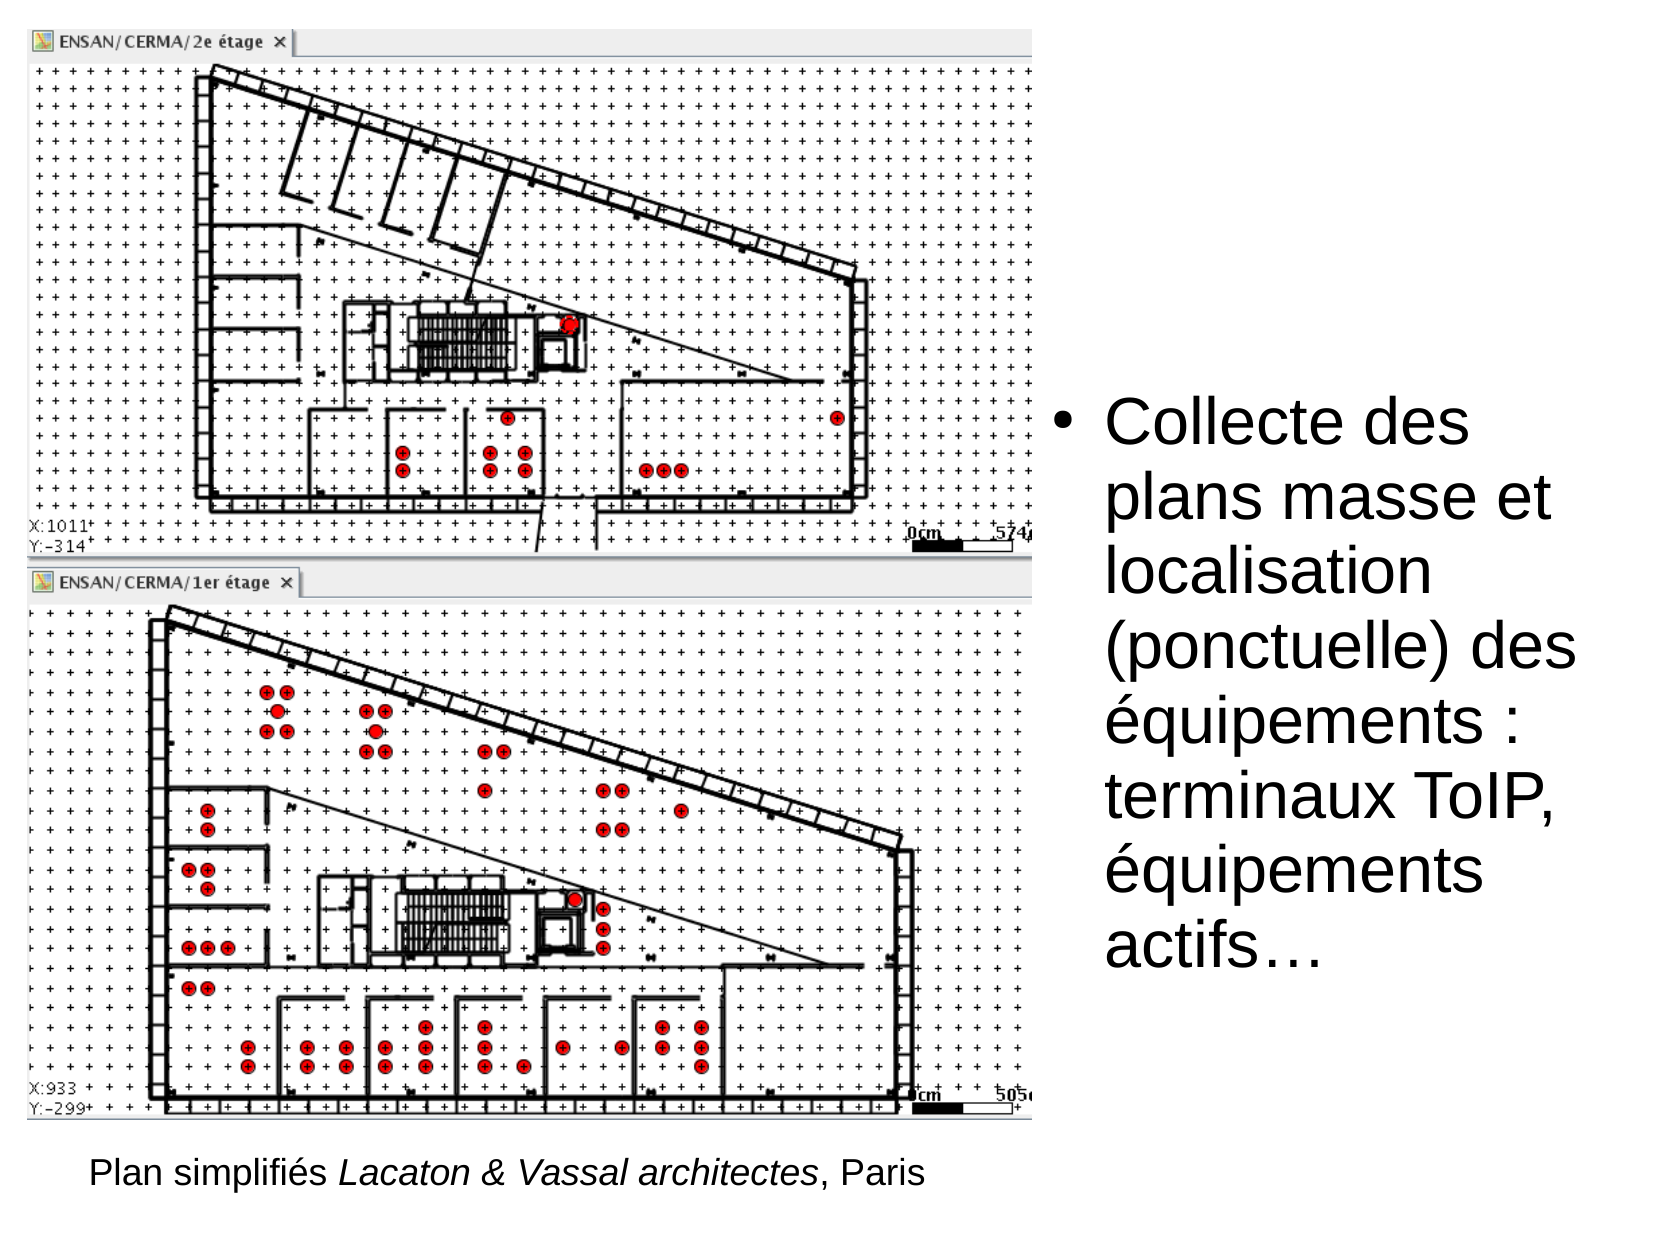

# Collecte des plans masse et localisation (ponctuelle) des équipements : terminaux ToIP, équipements actifs…
Plan simplifiés Lacaton & Vassal architectes, Paris